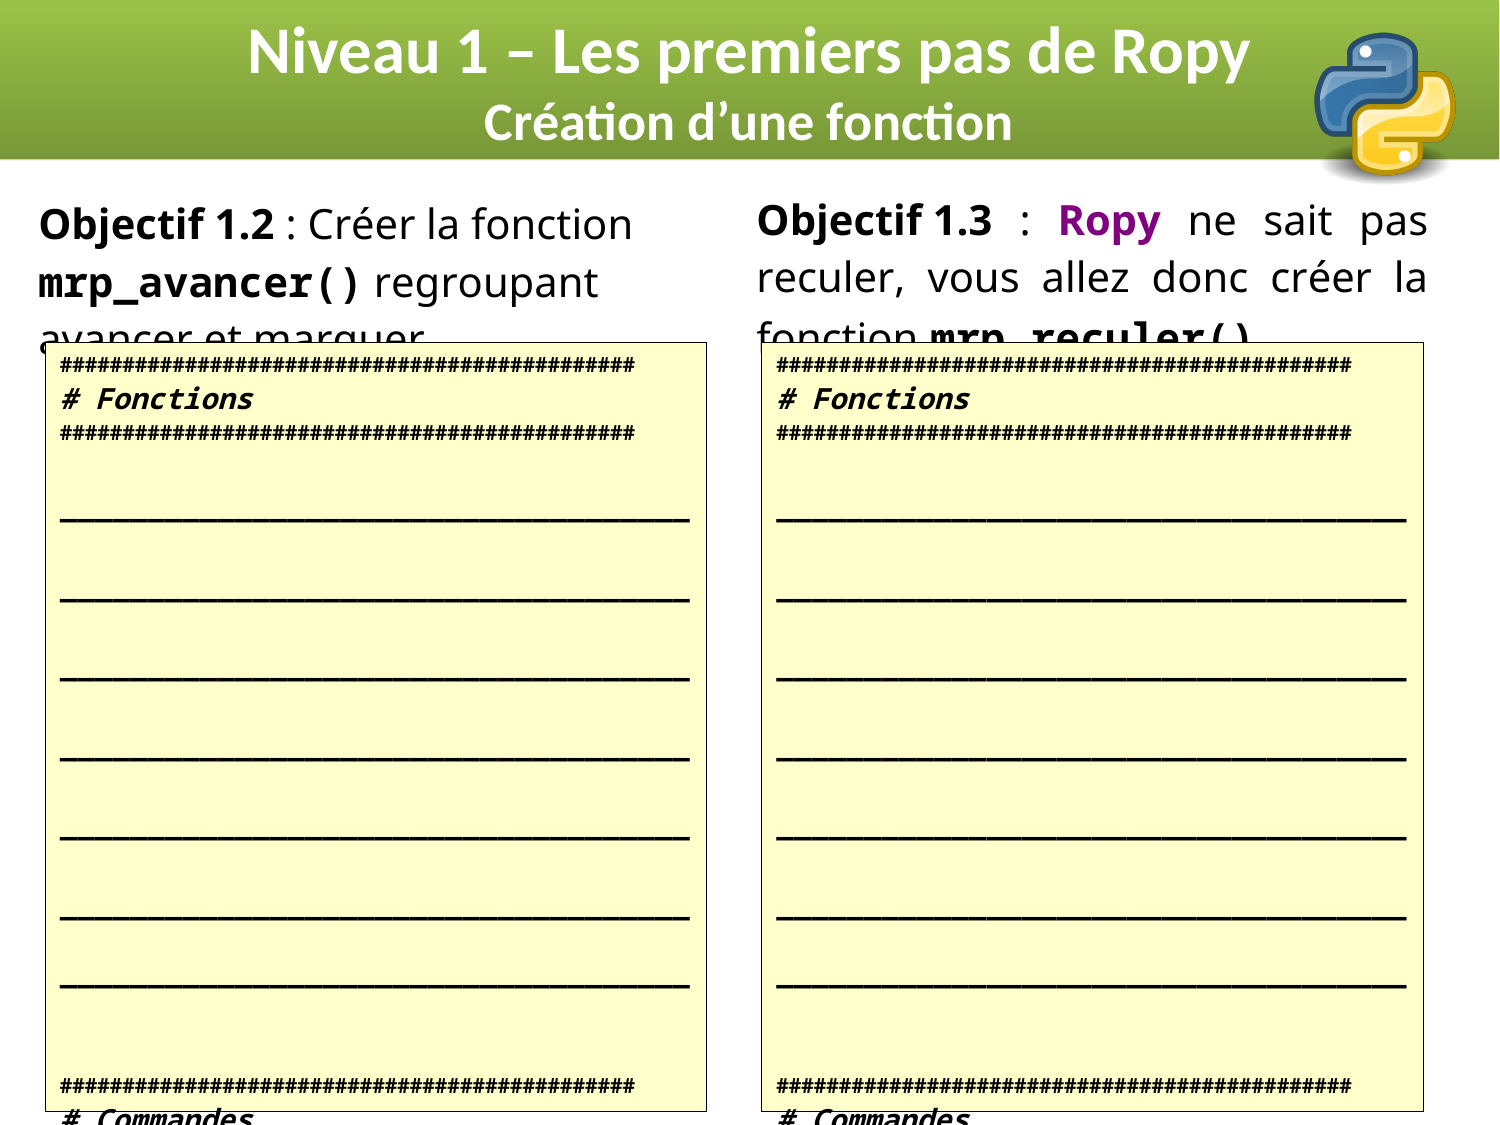

Niveau 1 – Les premiers pas de Ropy
Création d’une fonction
Objectif 1.2 : Créer la fonction mrp_avancer() regroupant avancer et marquer.
Objectif 1.3 : Ropy ne sait pas reculer, vous allez donc créer la fonction mrp_reculer().
##############################################
# Fonctions
##############################################
____________________________________
____________________________________
____________________________________
____________________________________
____________________________________
____________________________________
____________________________________
##############################################
# Commandes
##############################################
____________________________________
____________________________________
##############################################
# Fonctions
##############################################
____________________________________
____________________________________
____________________________________
____________________________________
____________________________________
____________________________________
____________________________________
##############################################
# Commandes
##############################################
____________________________________
____________________________________